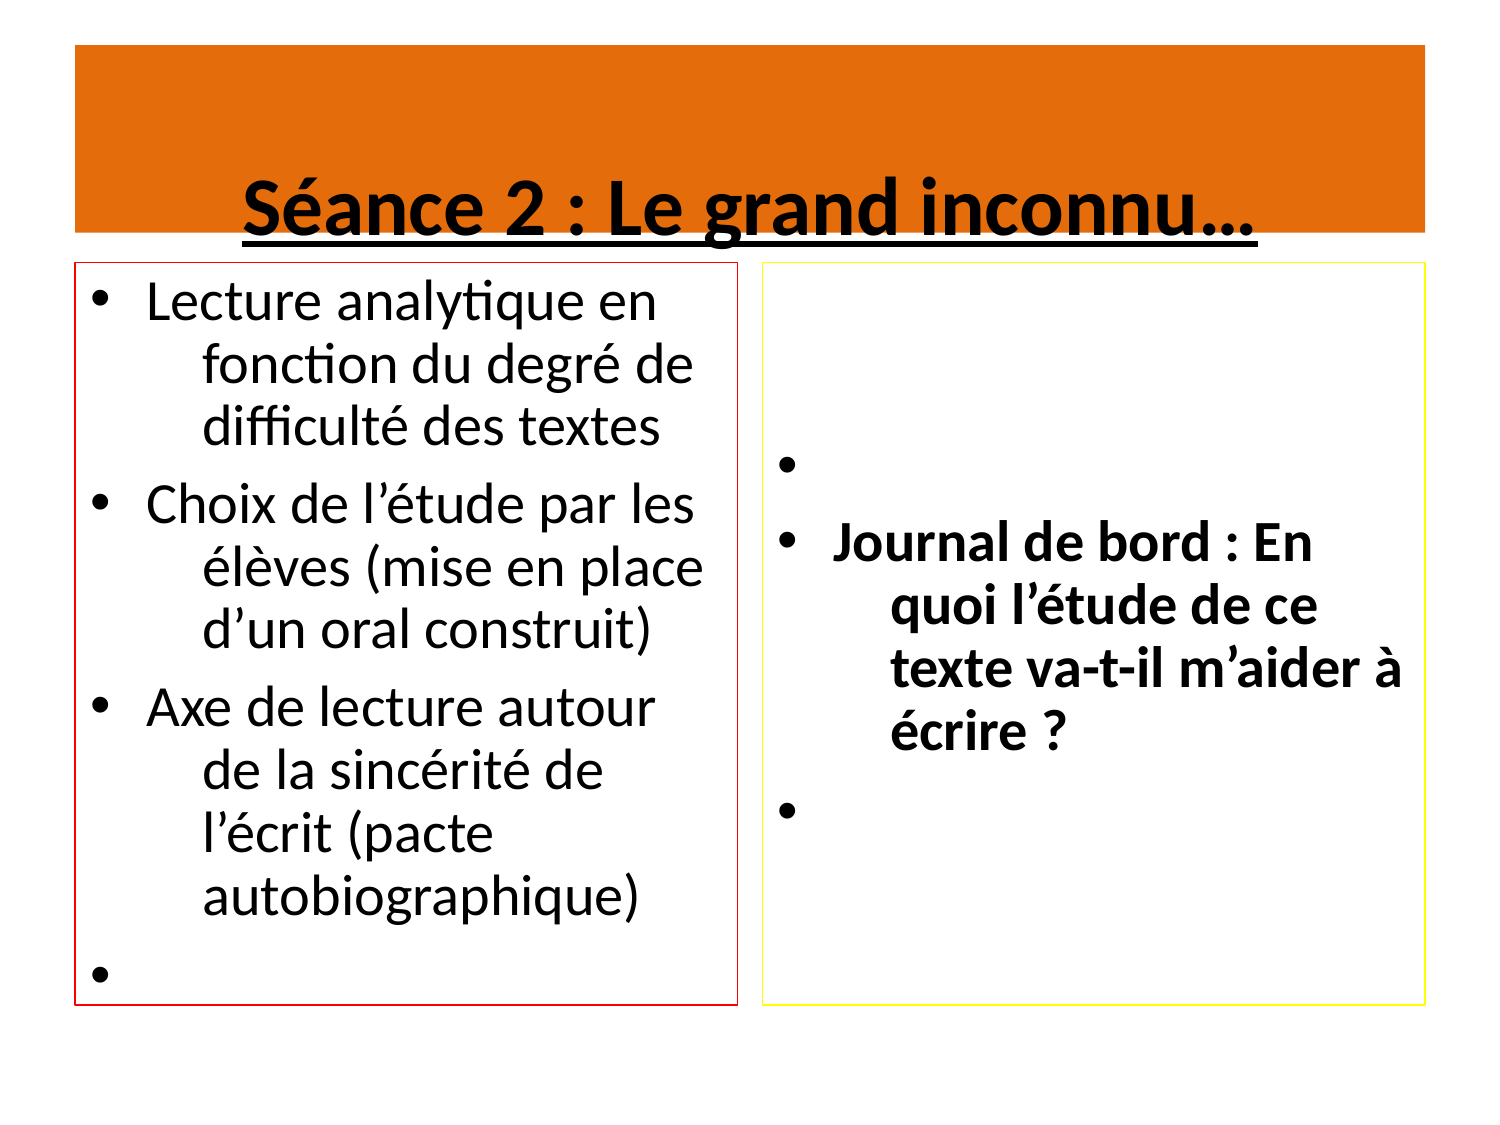

# Séance 2 : Le grand inconnu…
Lecture analytique en fonction du degré de difficulté des textes
Choix de l’étude par les élèves (mise en place d’un oral construit)
Axe de lecture autour de la sincérité de l’écrit (pacte autobiographique)
Journal de bord : En quoi l’étude de ce texte va-t-il m’aider à écrire ?